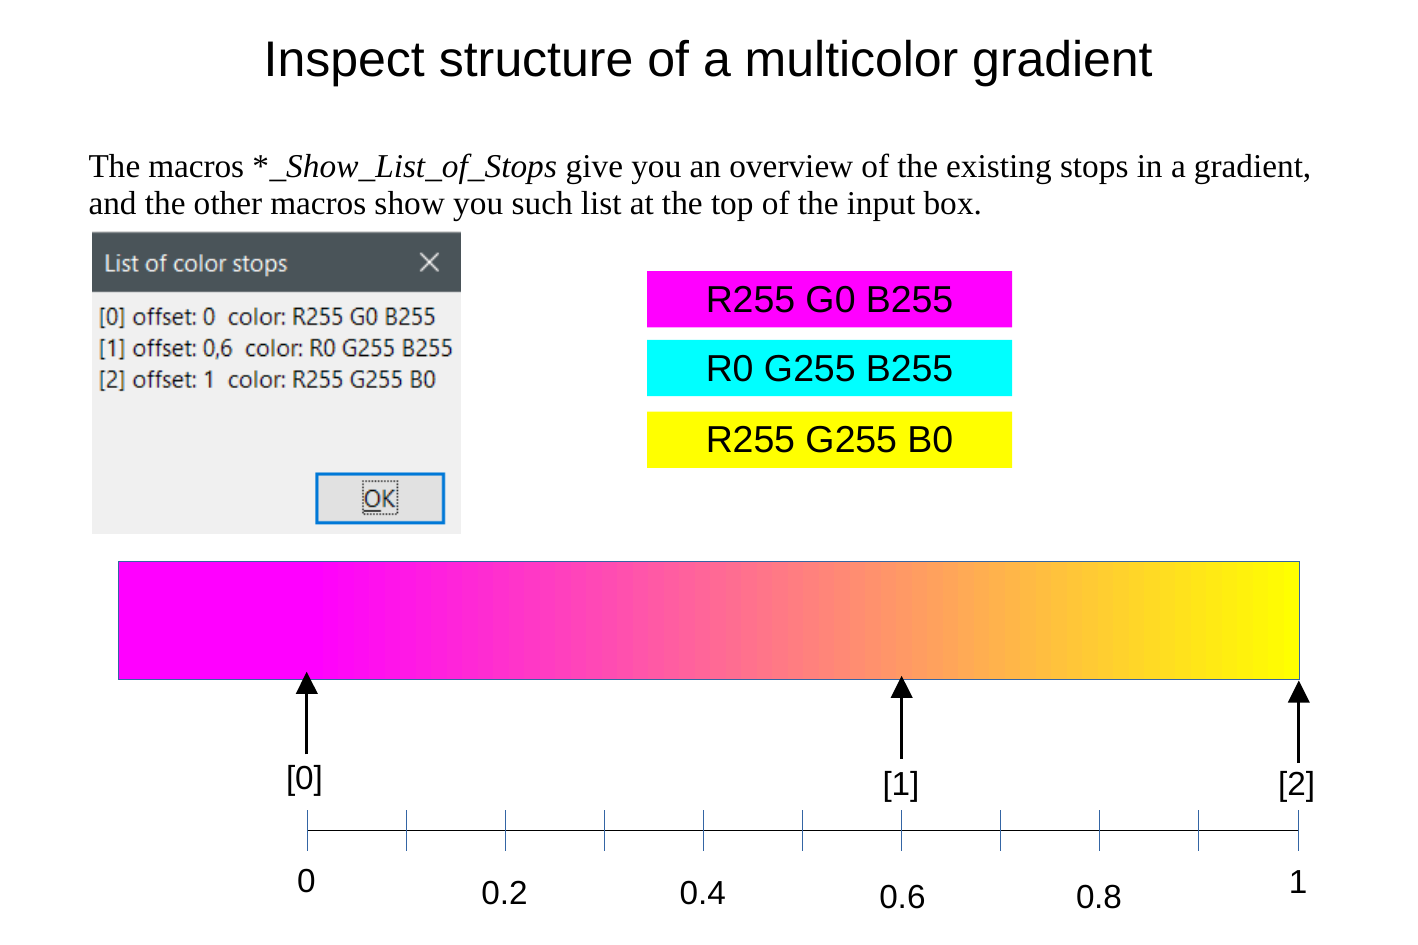

# Inspect structure of a multicolor gradient
The macros *_Show_List_of_Stops give you an overview of the existing stops in a gradient, and the other macros show you such list at the top of the input box.
R255 G0 B255
R0 G255 B255
R255 G255 B0
[0]
[1]
[2]
0
1
0.2
0.4
0.8
0.6